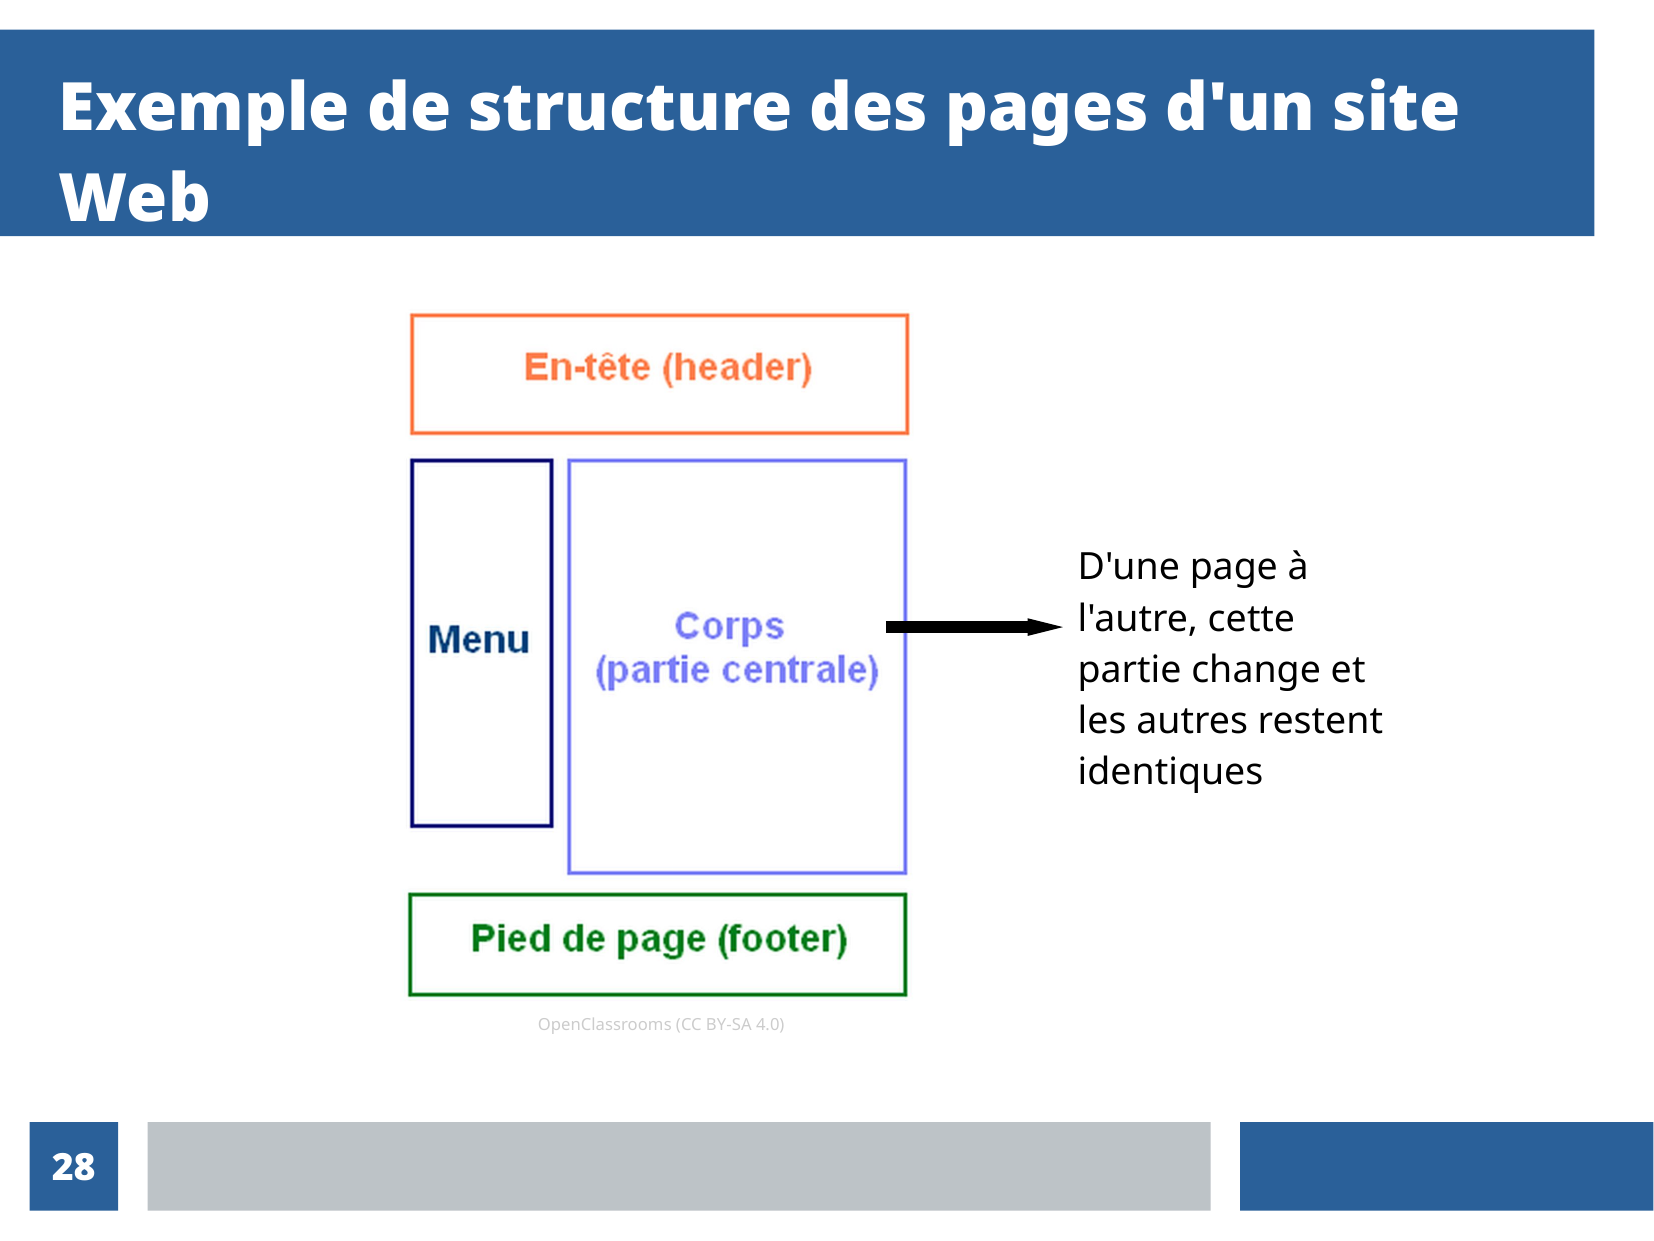

# Exemple de structure des pages d'un site Web
D'une page à l'autre, cette partie change et les autres restent identiques
OpenClassrooms (CC BY-SA 4.0)
28